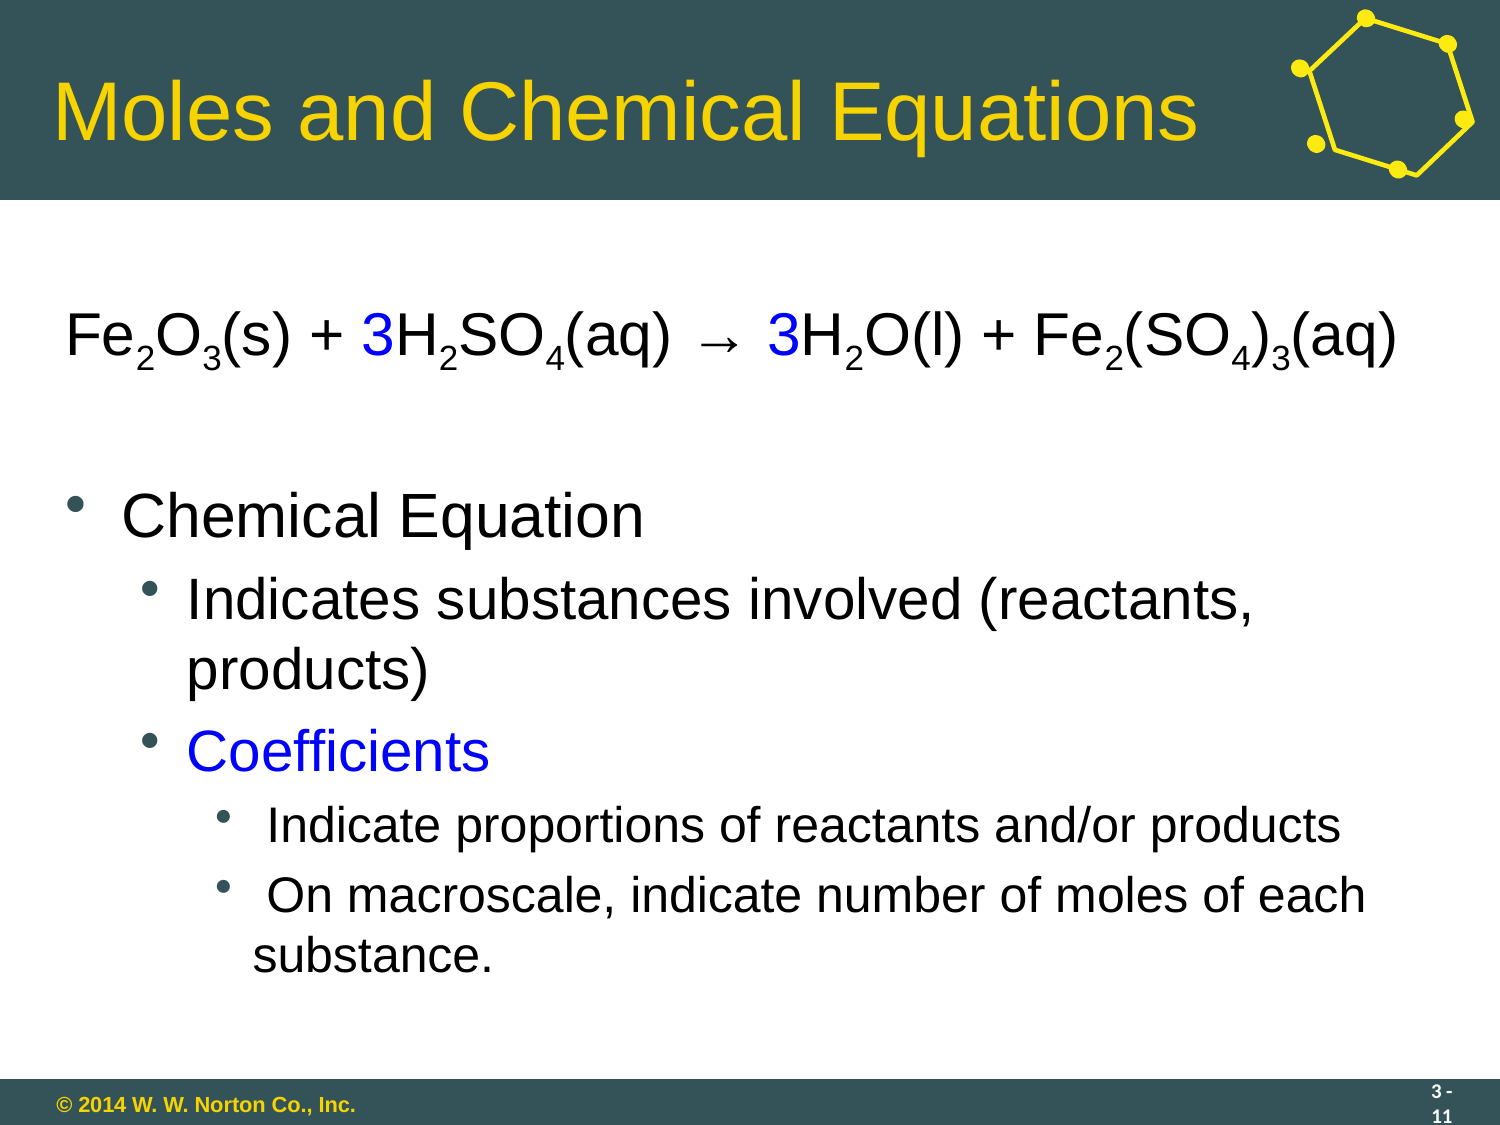

# Moles and Chemical Equations
Fe2O3(s) + 3H2SO4(aq) → 3H2O(l) + Fe2(SO4)3(aq)
Chemical Equation
Indicates substances involved (reactants, products)
Coefficients
 Indicate proportions of reactants and/or products
 On macroscale, indicate number of moles of each substance.